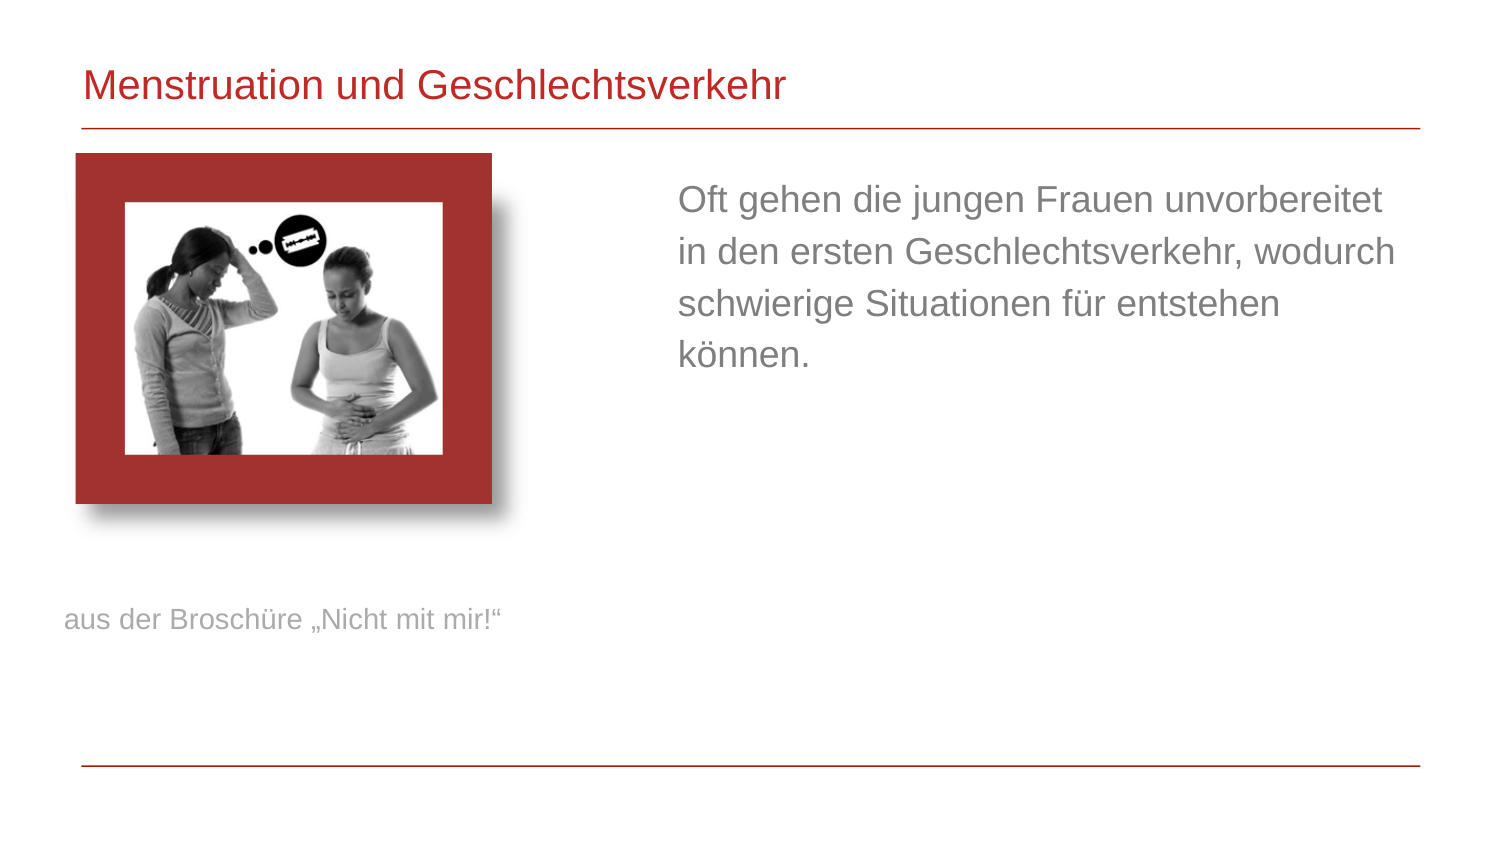

Menstruation und Geschlechtsverkehr
Oft gehen die jungen Frauen unvorbereitet in den ersten Geschlechtsverkehr, wodurch schwierige Situationen für entstehen können.
aus der Broschüre „Nicht mit mir!“